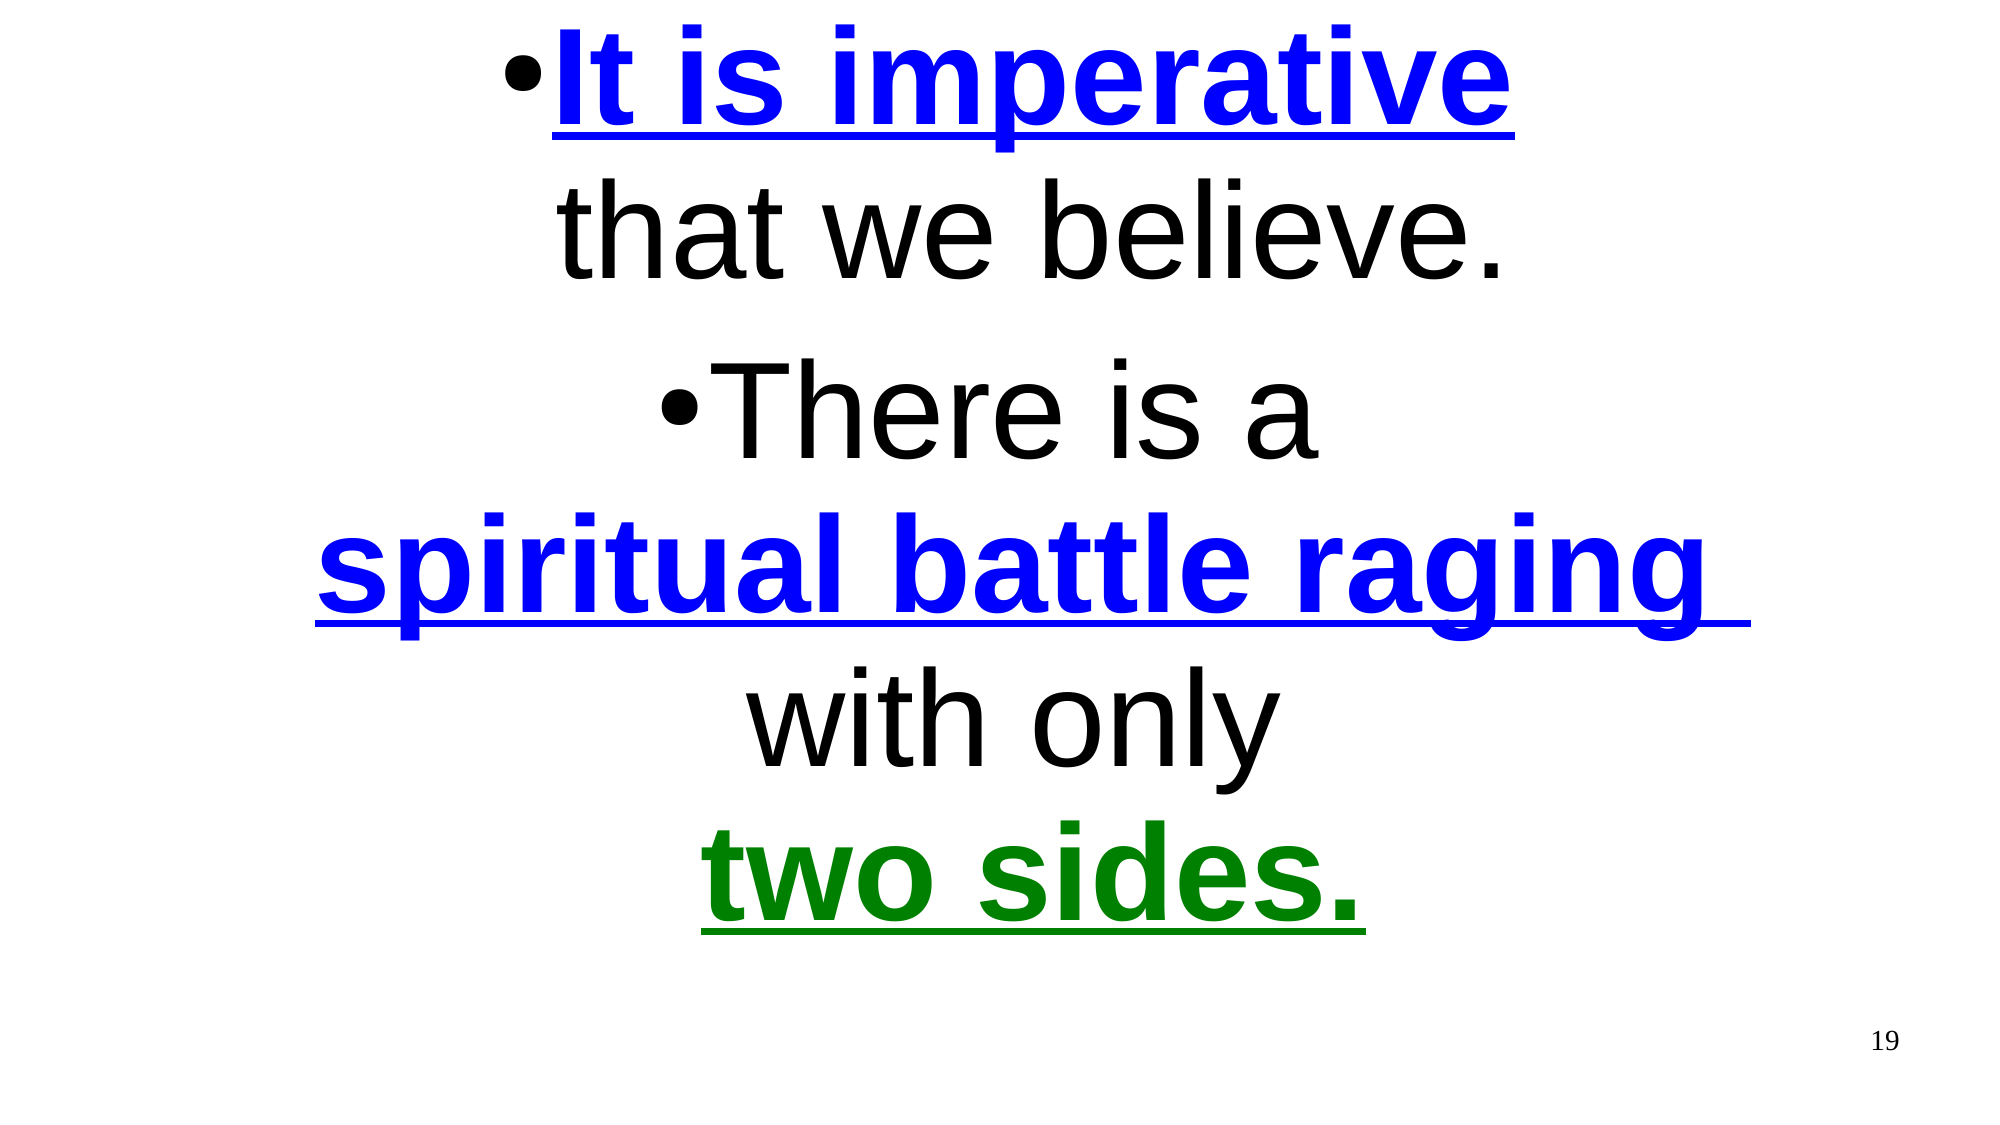

# It is imperative that we believe.
There is a
spiritual battle raging
with only
two sides.
19